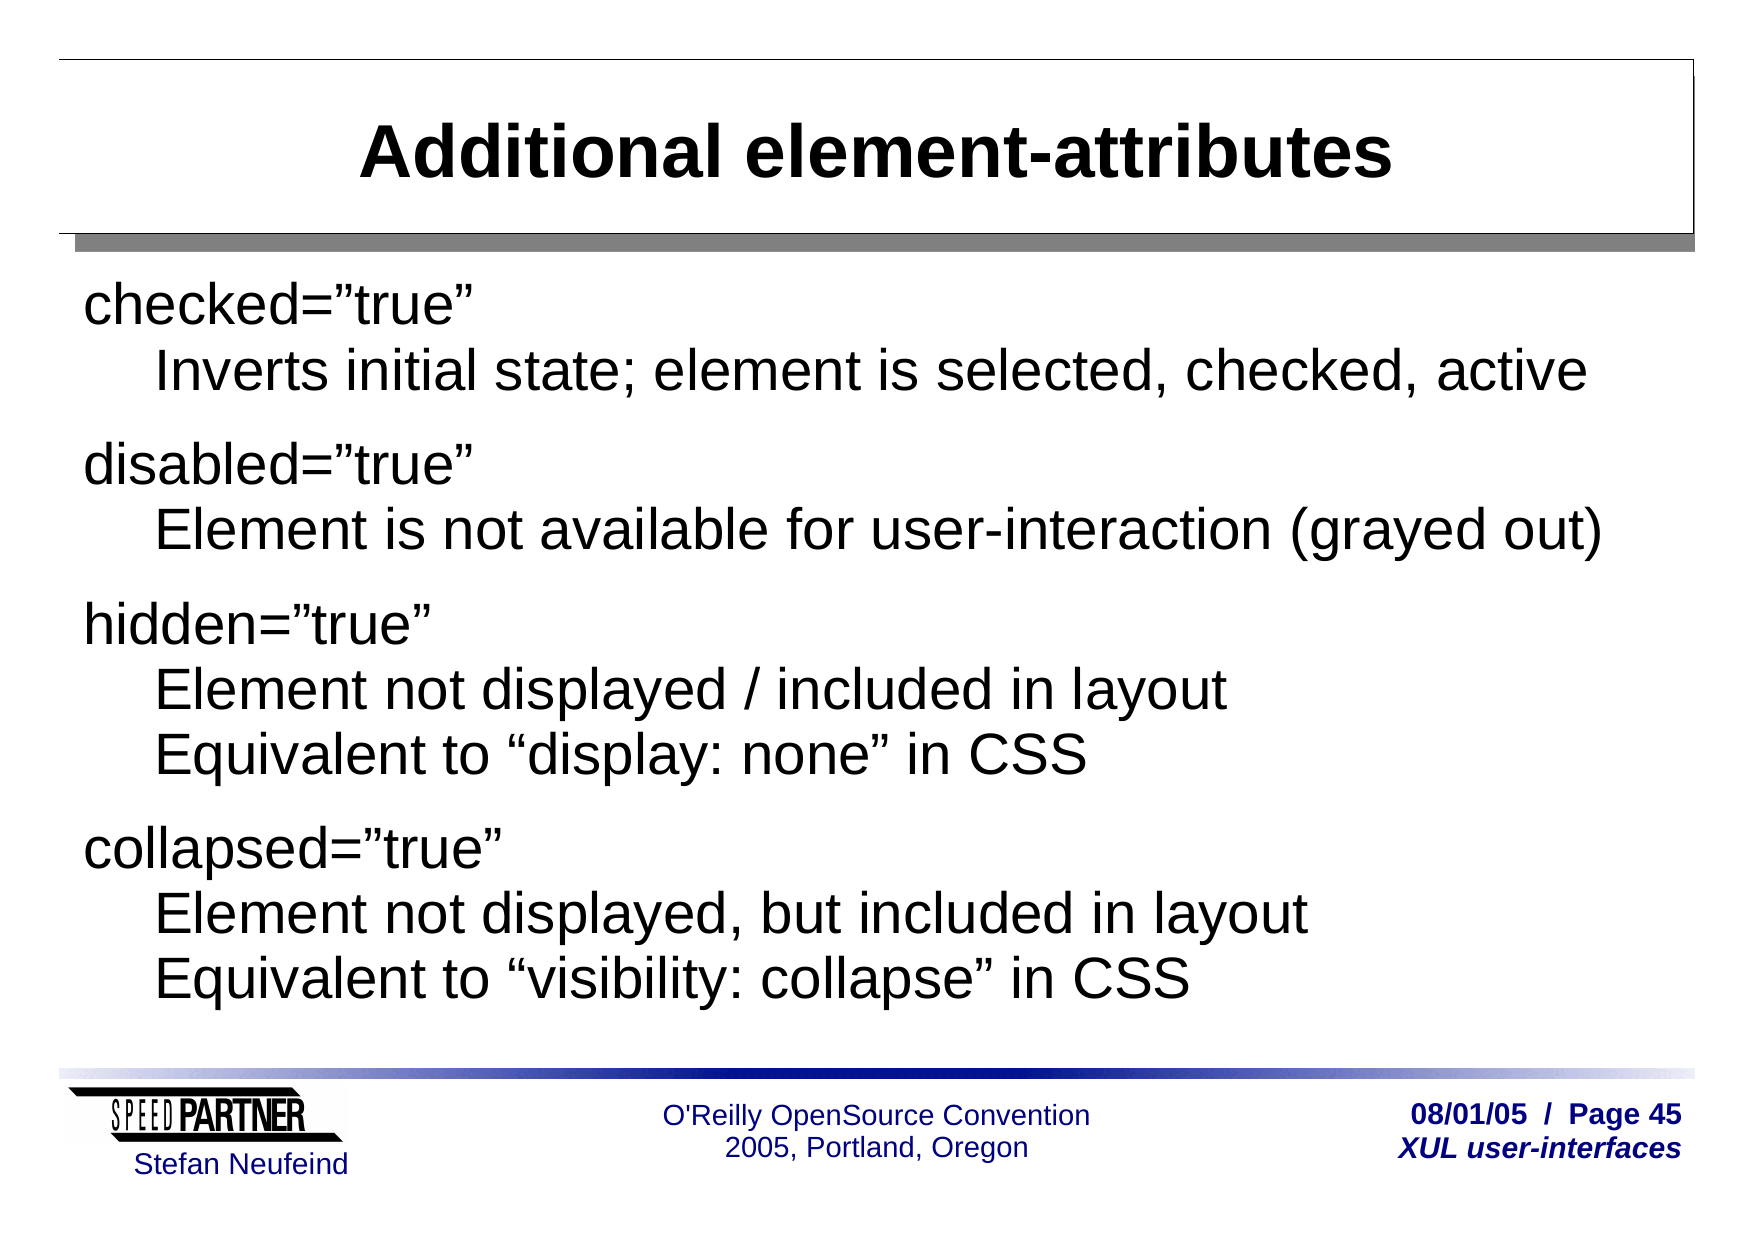

# Additional element-attributes
checked=”true”
Inverts initial state; element is selected, checked, active
disabled=”true”
Element is not available for user-interaction (grayed out)
hidden=”true”
Element not displayed / included in layout
Equivalent to “display: none” in CSS
collapsed=”true”
Element not displayed, but included in layout
Equivalent to “visibility: collapse” in CSS